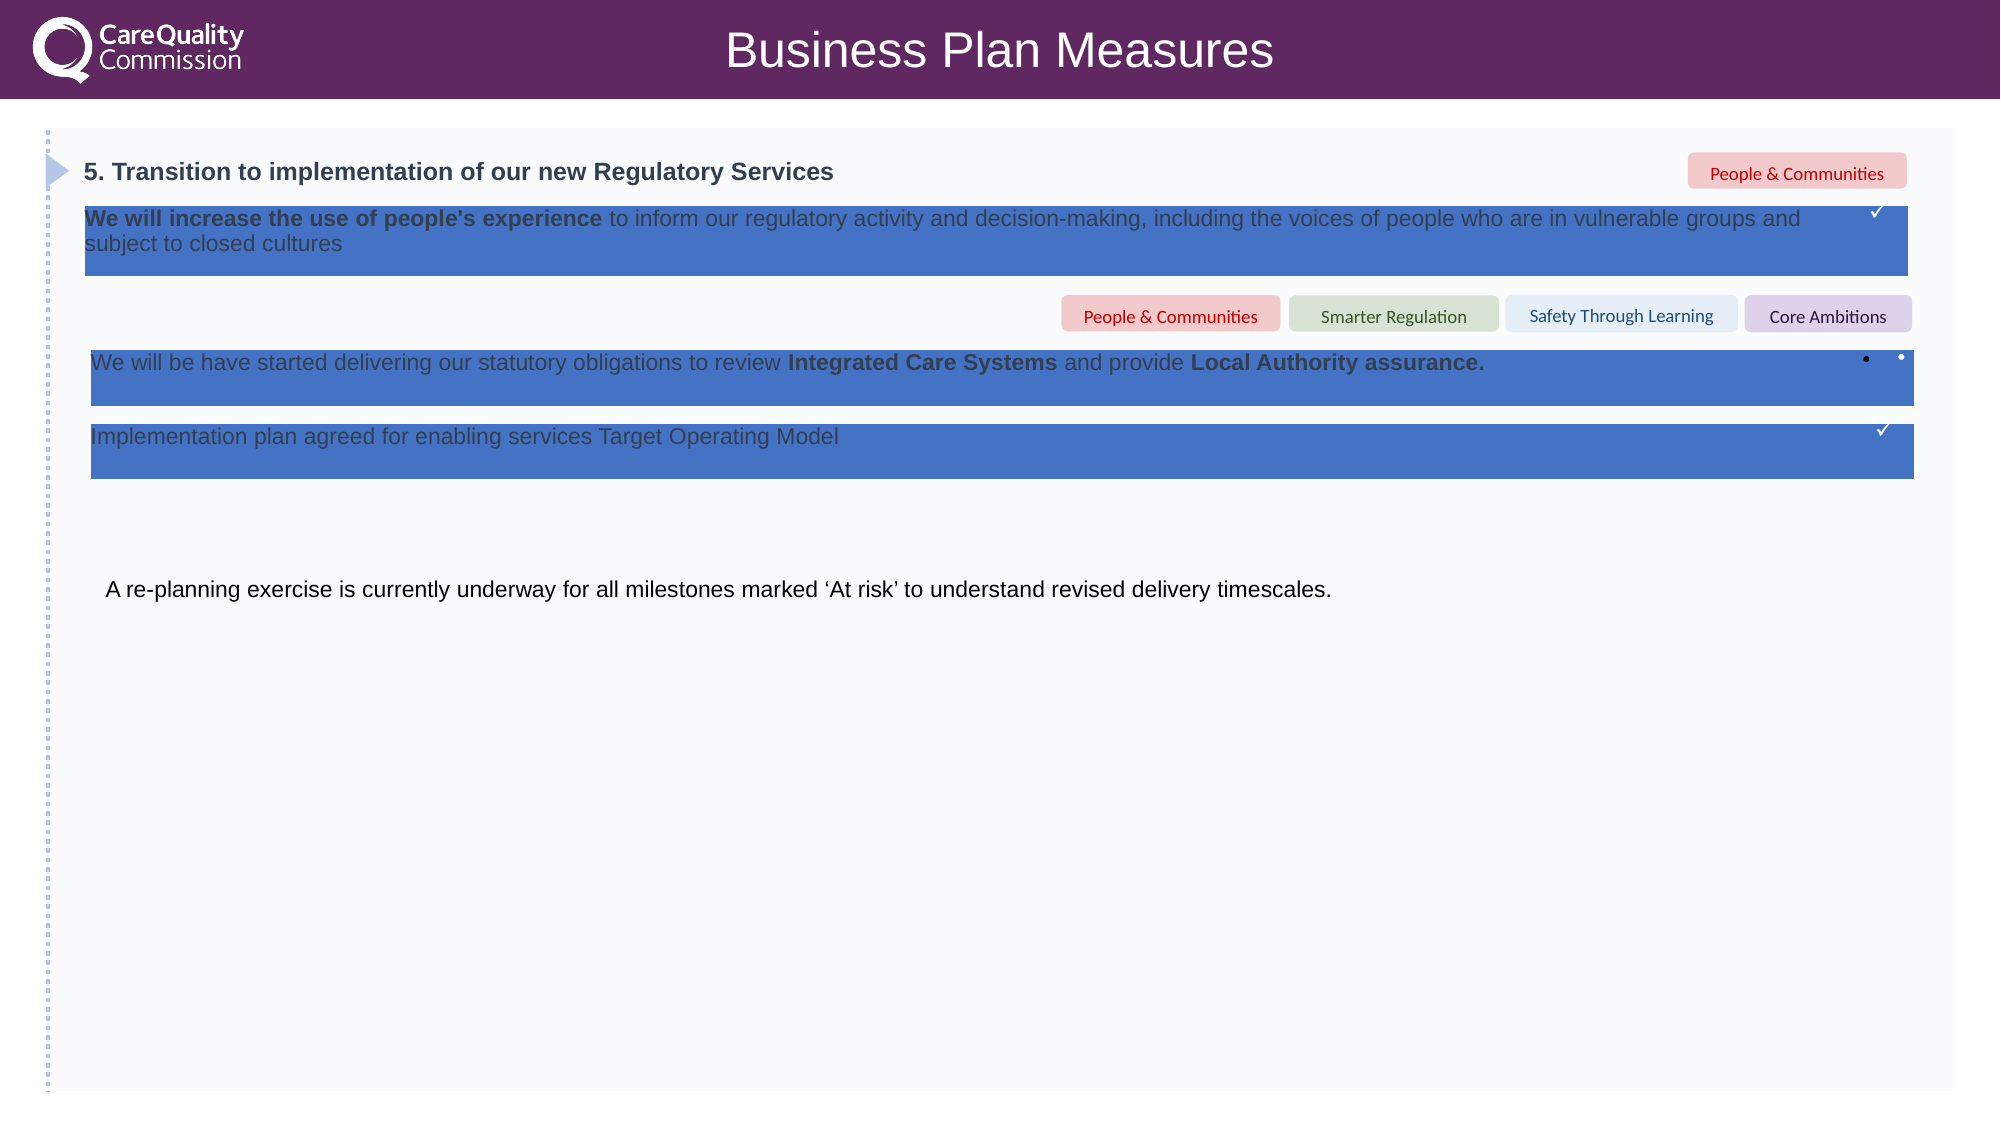

Business Plan Measures
5. Transition to implementation of our new Regulatory Services
People & Communities
| We will increase the use of people's experience to inform our regulatory activity and decision-making, including the voices of people who are in vulnerable groups and subject to closed cultures |  |
| --- | --- |
Safety Through Learning
Core Ambitions
People & Communities
Smarter Regulation
| We will be have started delivering our statutory obligations to review Integrated Care Systems and provide Local Authority assurance. |  |
| --- | --- |
| Implementation plan agreed for enabling services Target Operating Model |  |
| --- | --- |
A re-planning exercise is currently underway for all milestones marked ‘At risk’ to understand revised delivery timescales.